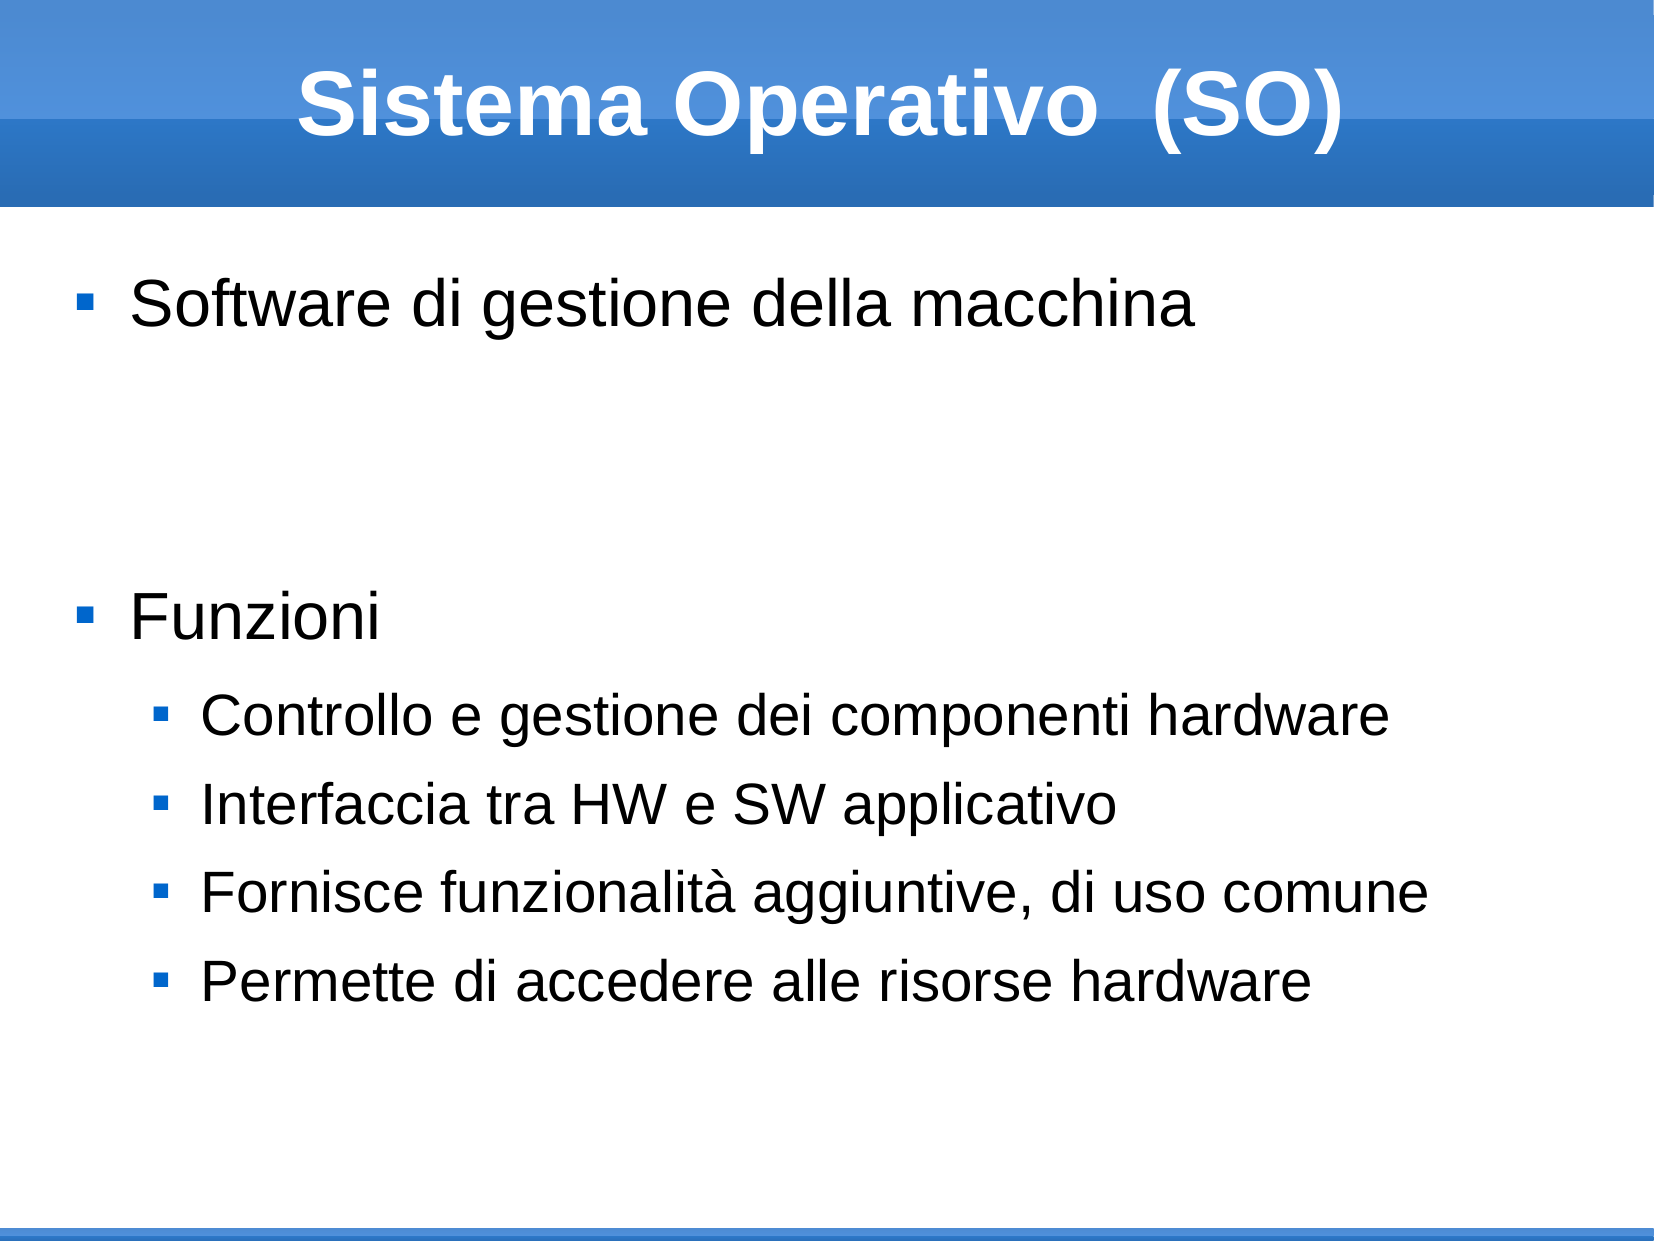

# Sistema Operativo (SO)
Software di gestione della macchina
Funzioni
Controllo e gestione dei componenti hardware
Interfaccia tra HW e SW applicativo
Fornisce funzionalità aggiuntive, di uso comune
Permette di accedere alle risorse hardware